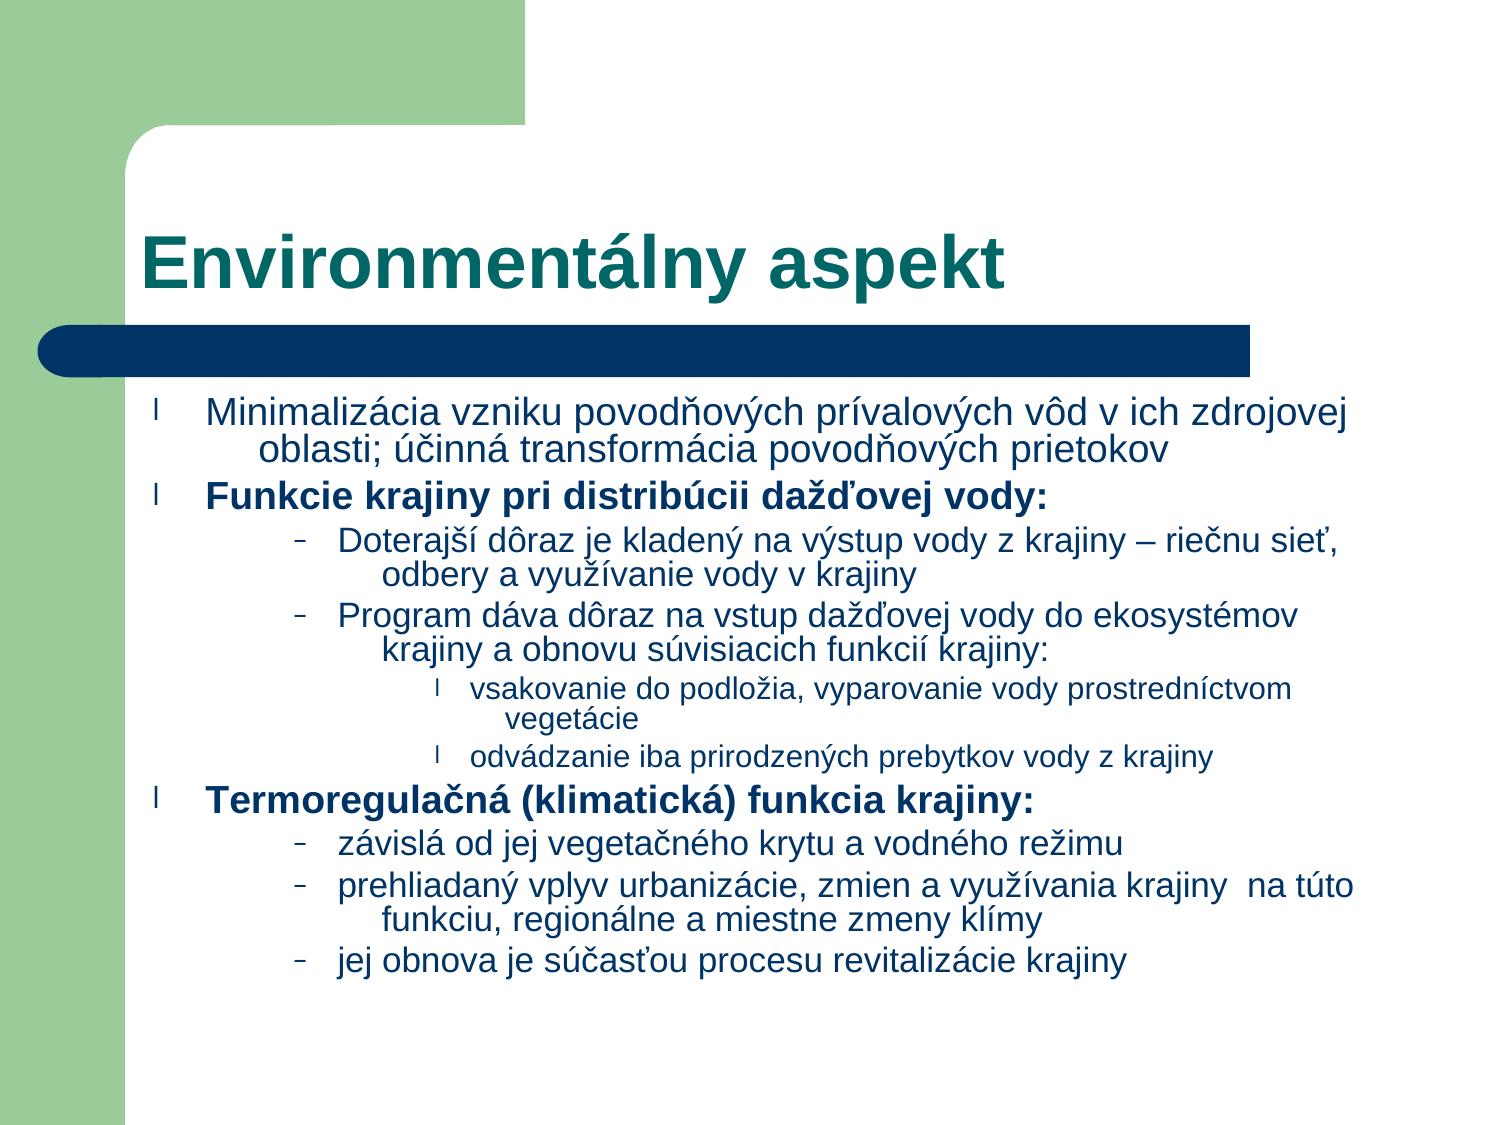

# Environmentálny aspekt
Minimalizácia vzniku povodňových prívalových vôd v ich zdrojovej oblasti; účinná transformácia povodňových prietokov
Funkcie krajiny pri distribúcii dažďovej vody:
Doterajší dôraz je kladený na výstup vody z krajiny – riečnu sieť, odbery a využívanie vody v krajiny
Program dáva dôraz na vstup dažďovej vody do ekosystémov krajiny a obnovu súvisiacich funkcií krajiny:
vsakovanie do podložia, vyparovanie vody prostredníctvom vegetácie
odvádzanie iba prirodzených prebytkov vody z krajiny
Termoregulačná (klimatická) funkcia krajiny:
závislá od jej vegetačného krytu a vodného režimu
prehliadaný vplyv urbanizácie, zmien a využívania krajiny na túto funkciu, regionálne a miestne zmeny klímy
jej obnova je súčasťou procesu revitalizácie krajiny